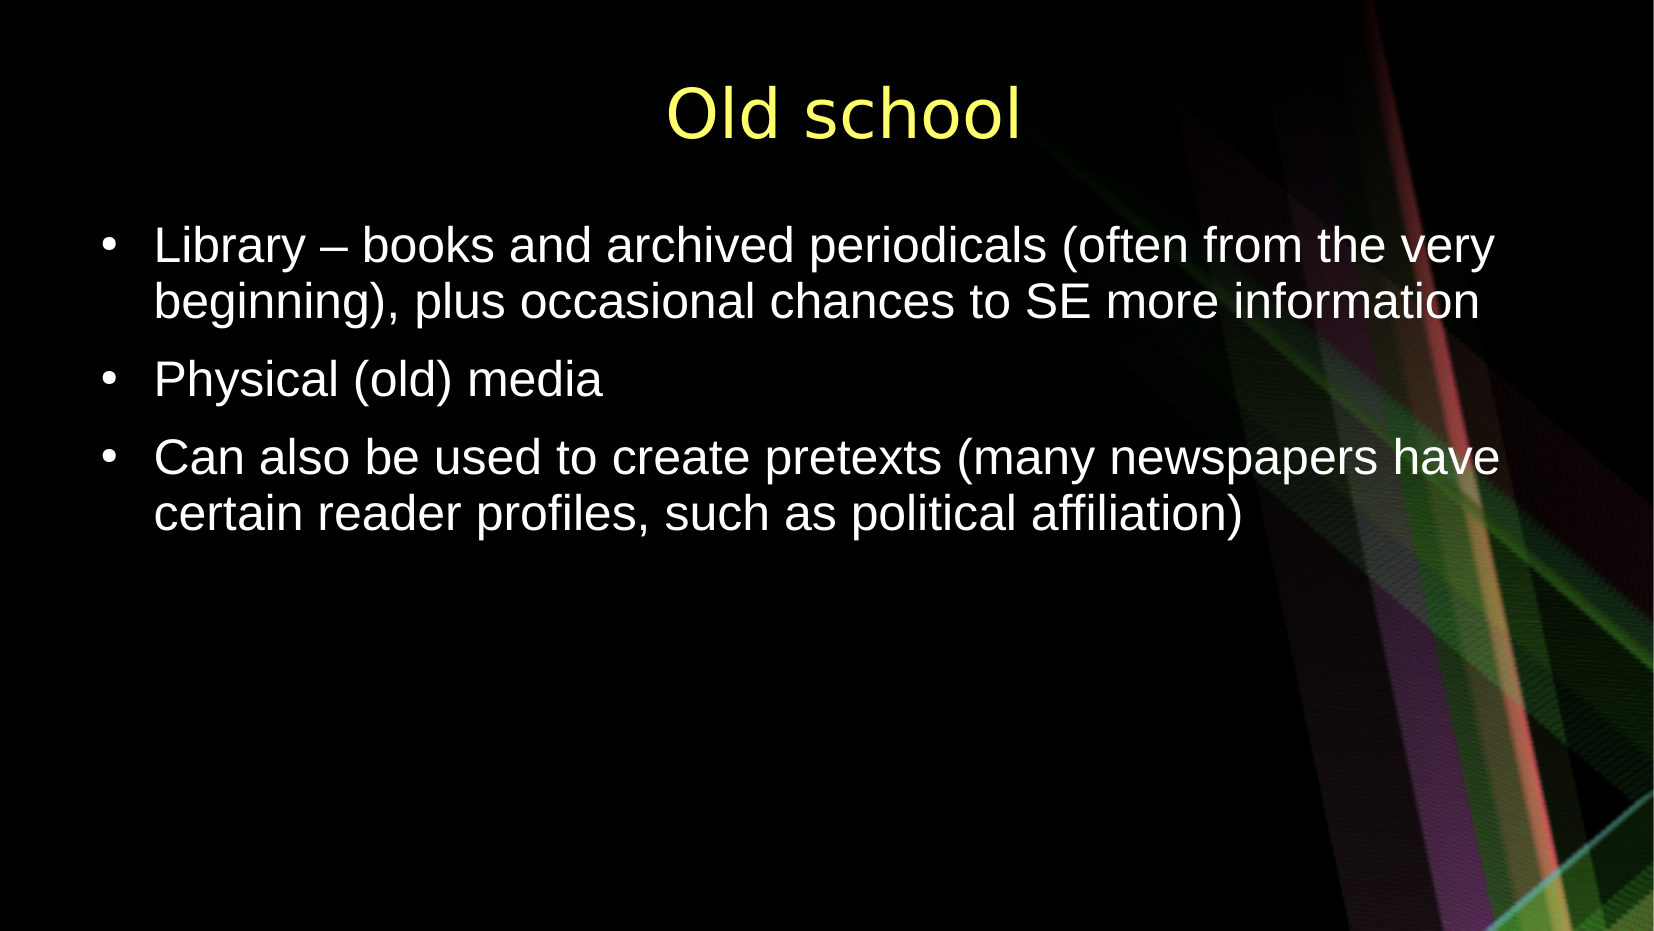

# Old school
Library – books and archived periodicals (often from the very beginning), plus occasional chances to SE more information
Physical (old) media
Can also be used to create pretexts (many newspapers have certain reader profiles, such as political affiliation)